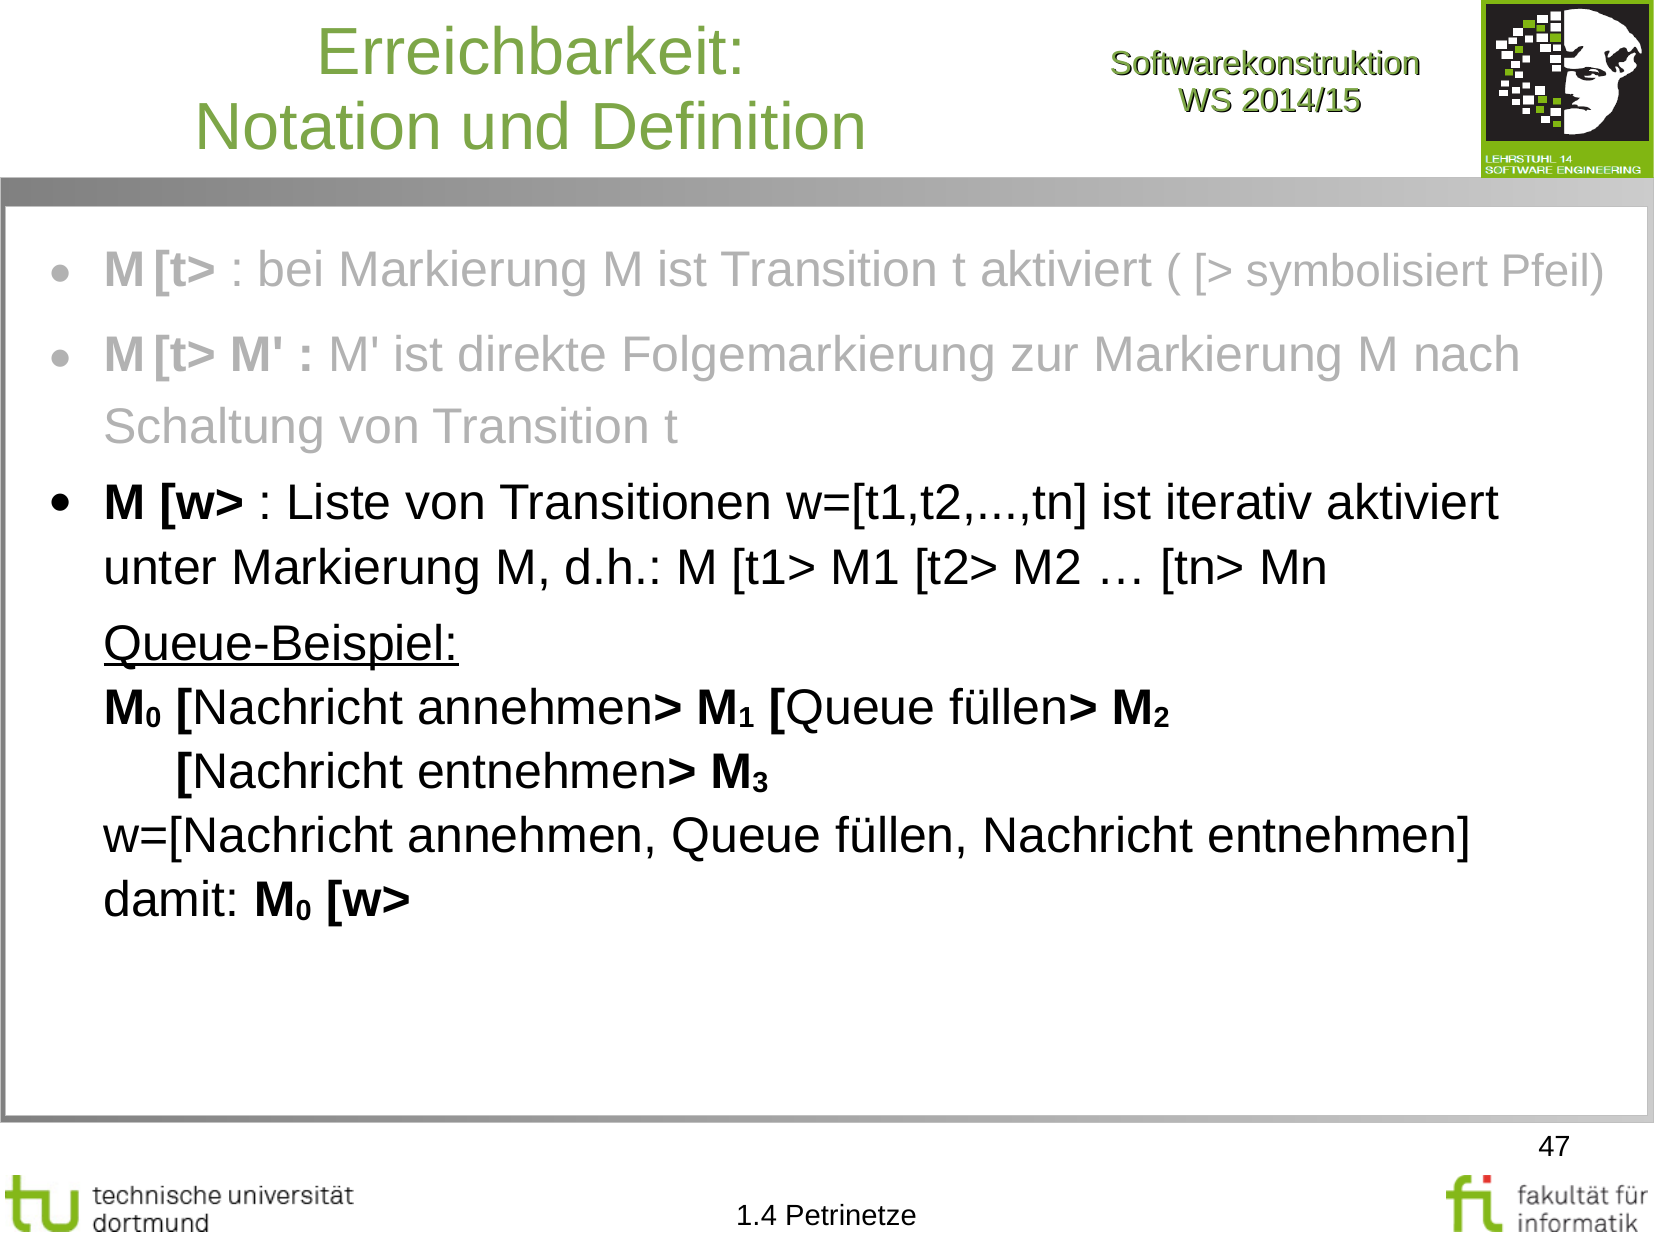

# Erreichbarkeit: Notation und Definition
M [t> : bei Markierung M ist Transition t aktiviert ( [> symbolisiert Pfeil)
M [t> M' : M' ist direkte Folgemarkierung zur Markierung M nach Schaltung von Transition t
M [w> : Liste von Transitionen w=[t1,t2,...,tn] ist iterativ aktiviert unter Markierung M, d.h.: M [t1> M1 [t2> M2 … [tn> Mn
Queue-Beispiel:
M0 [Nachricht annehmen> M1 [Queue füllen> M2
 [Nachricht entnehmen> M3
w=[Nachricht annehmen, Queue füllen, Nachricht entnehmen]
damit: M0 [w>
47
1.4 Petrinetze